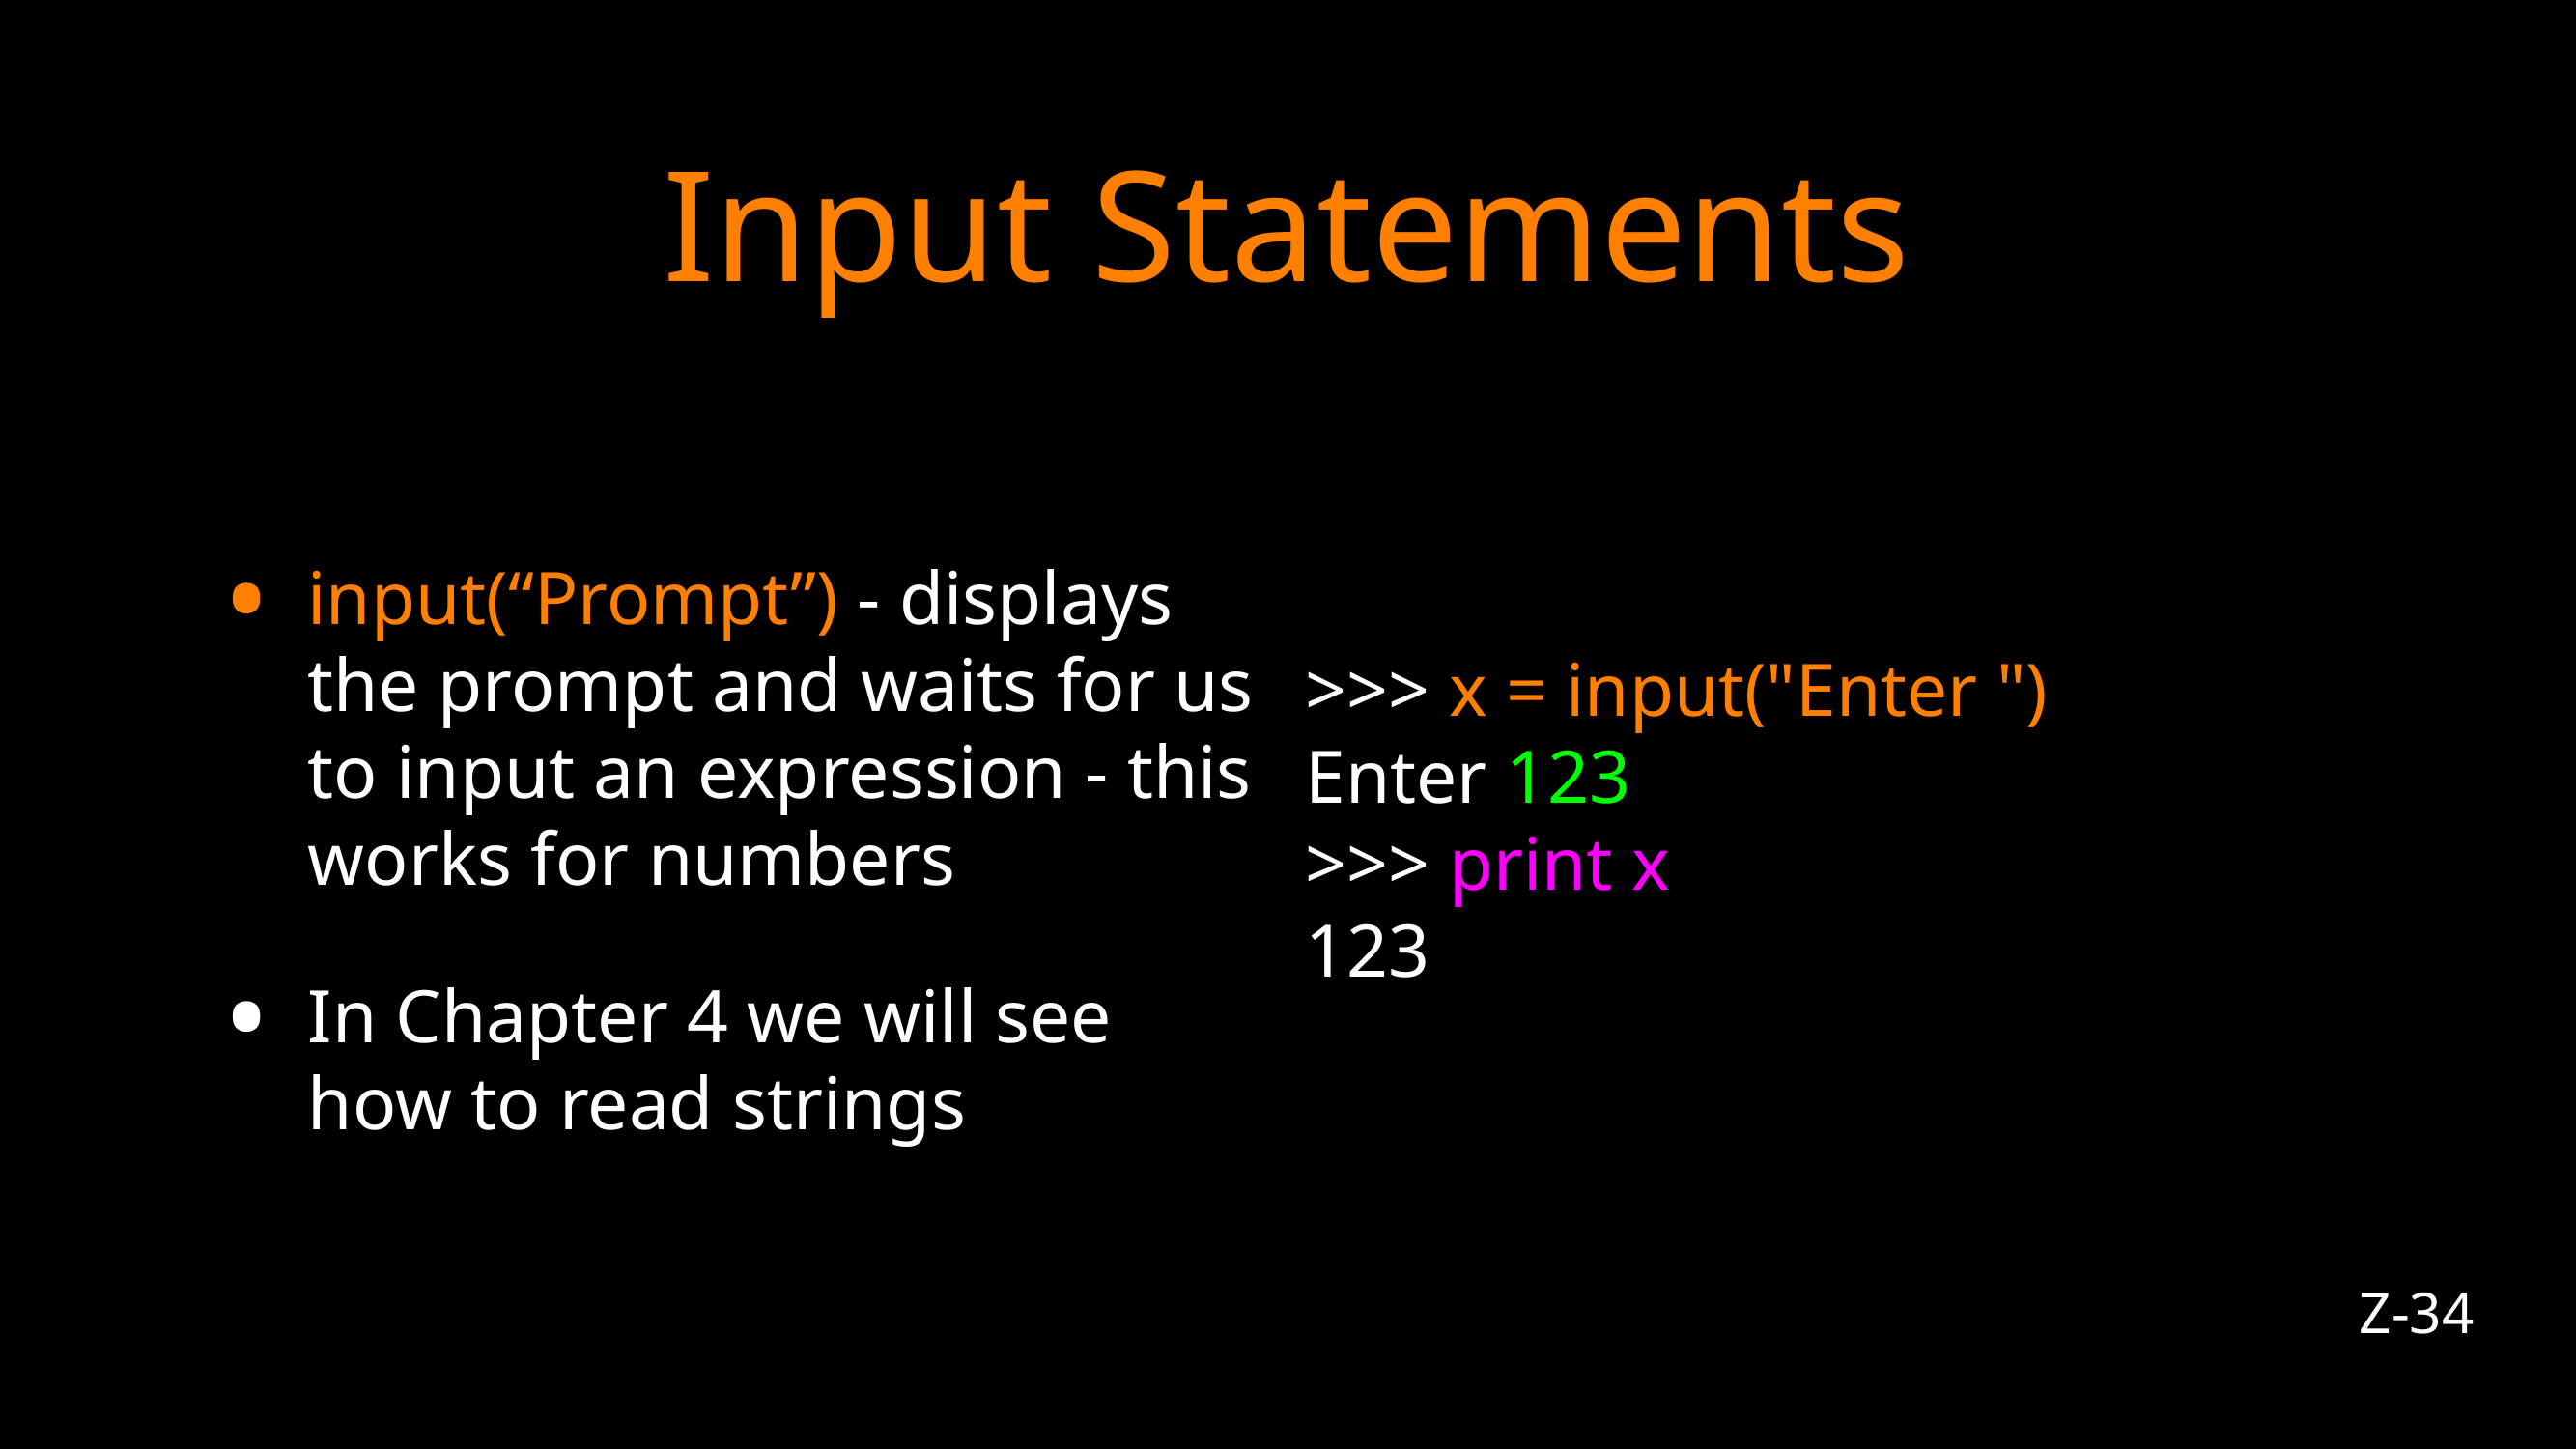

# Input Statements
input(“Prompt”) - displays the prompt and waits for us to input an expression - this works for numbers
In Chapter 4 we will see how to read strings
>>> x = input("Enter ")
Enter 123
>>> print x
123
Z-34